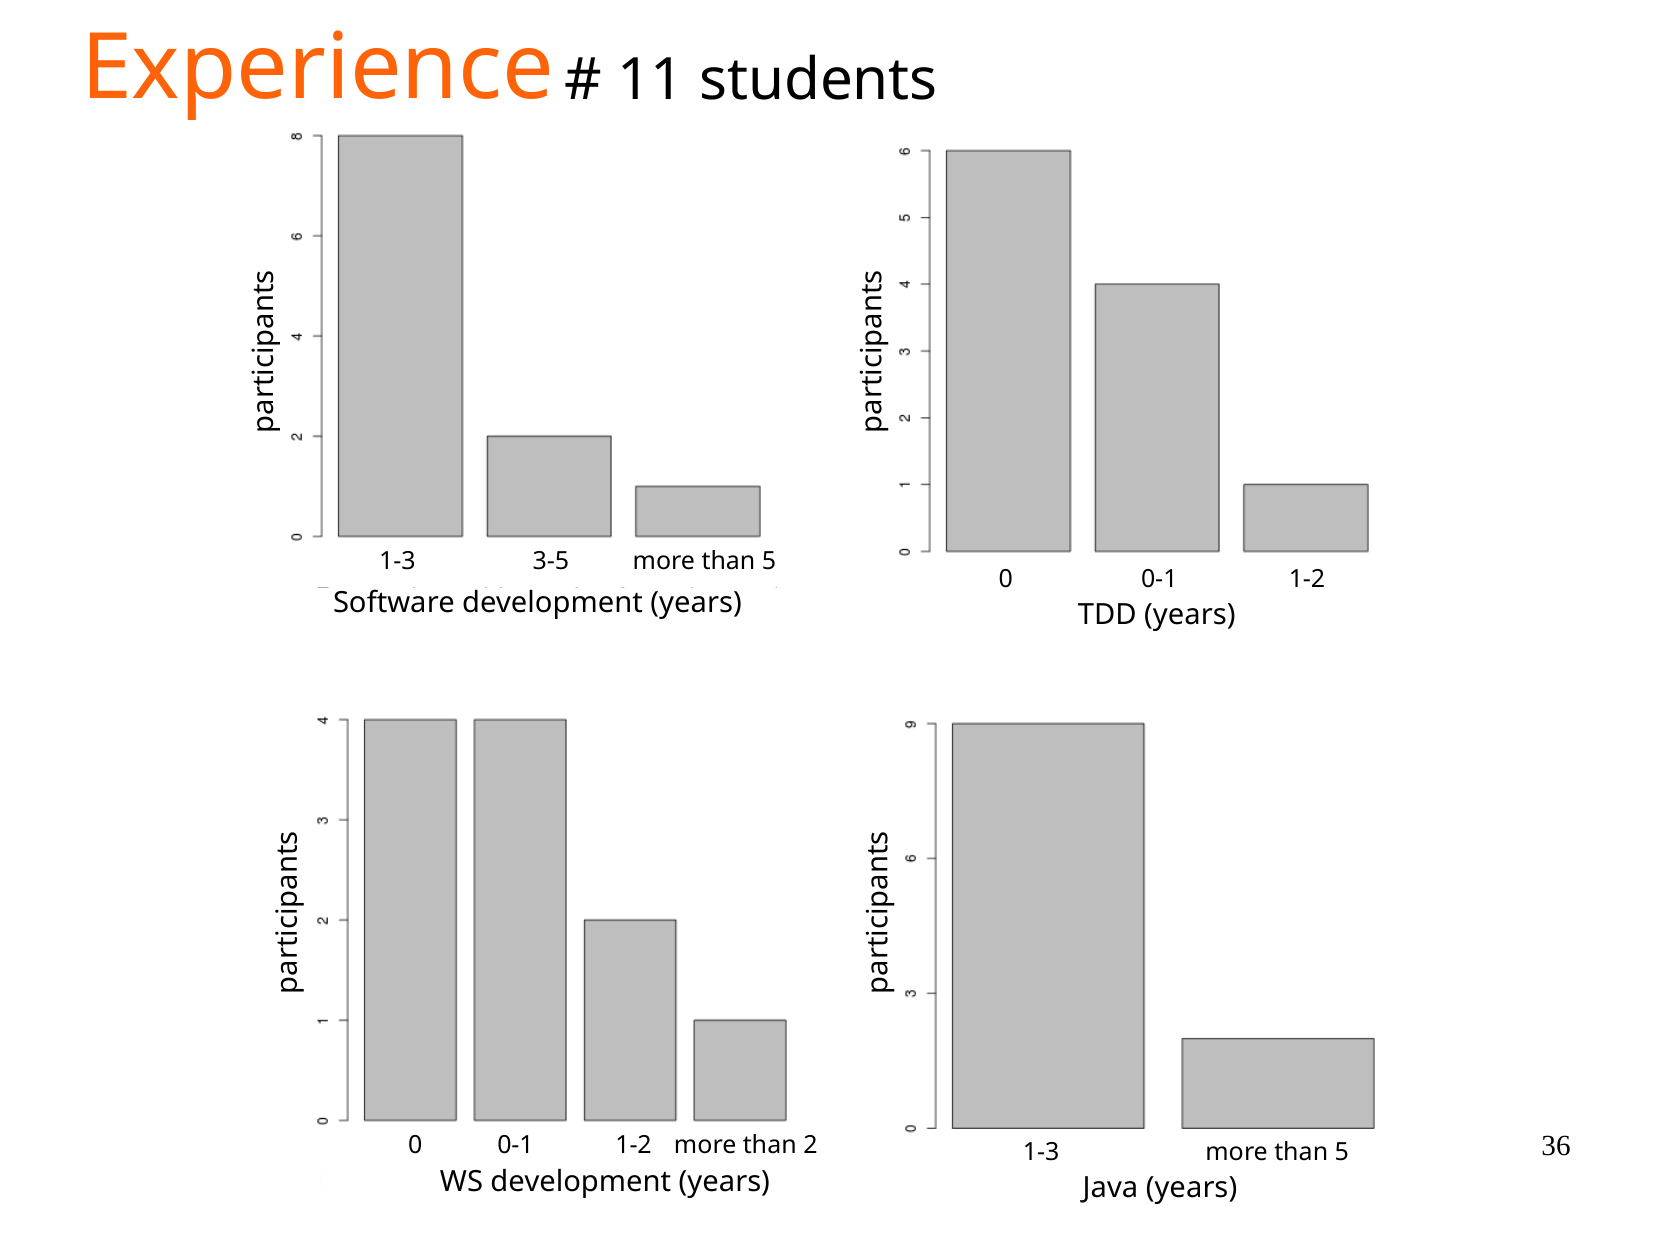

# Experience
# 11 students
participants
participants
1-3
3-5
more than 5
0
0-1
1-2
Software development (years)
TDD (years)
participants
participants
36
0
0-1
1-2
more than 2
1-3
more than 5
WS development (years)
Java (years)